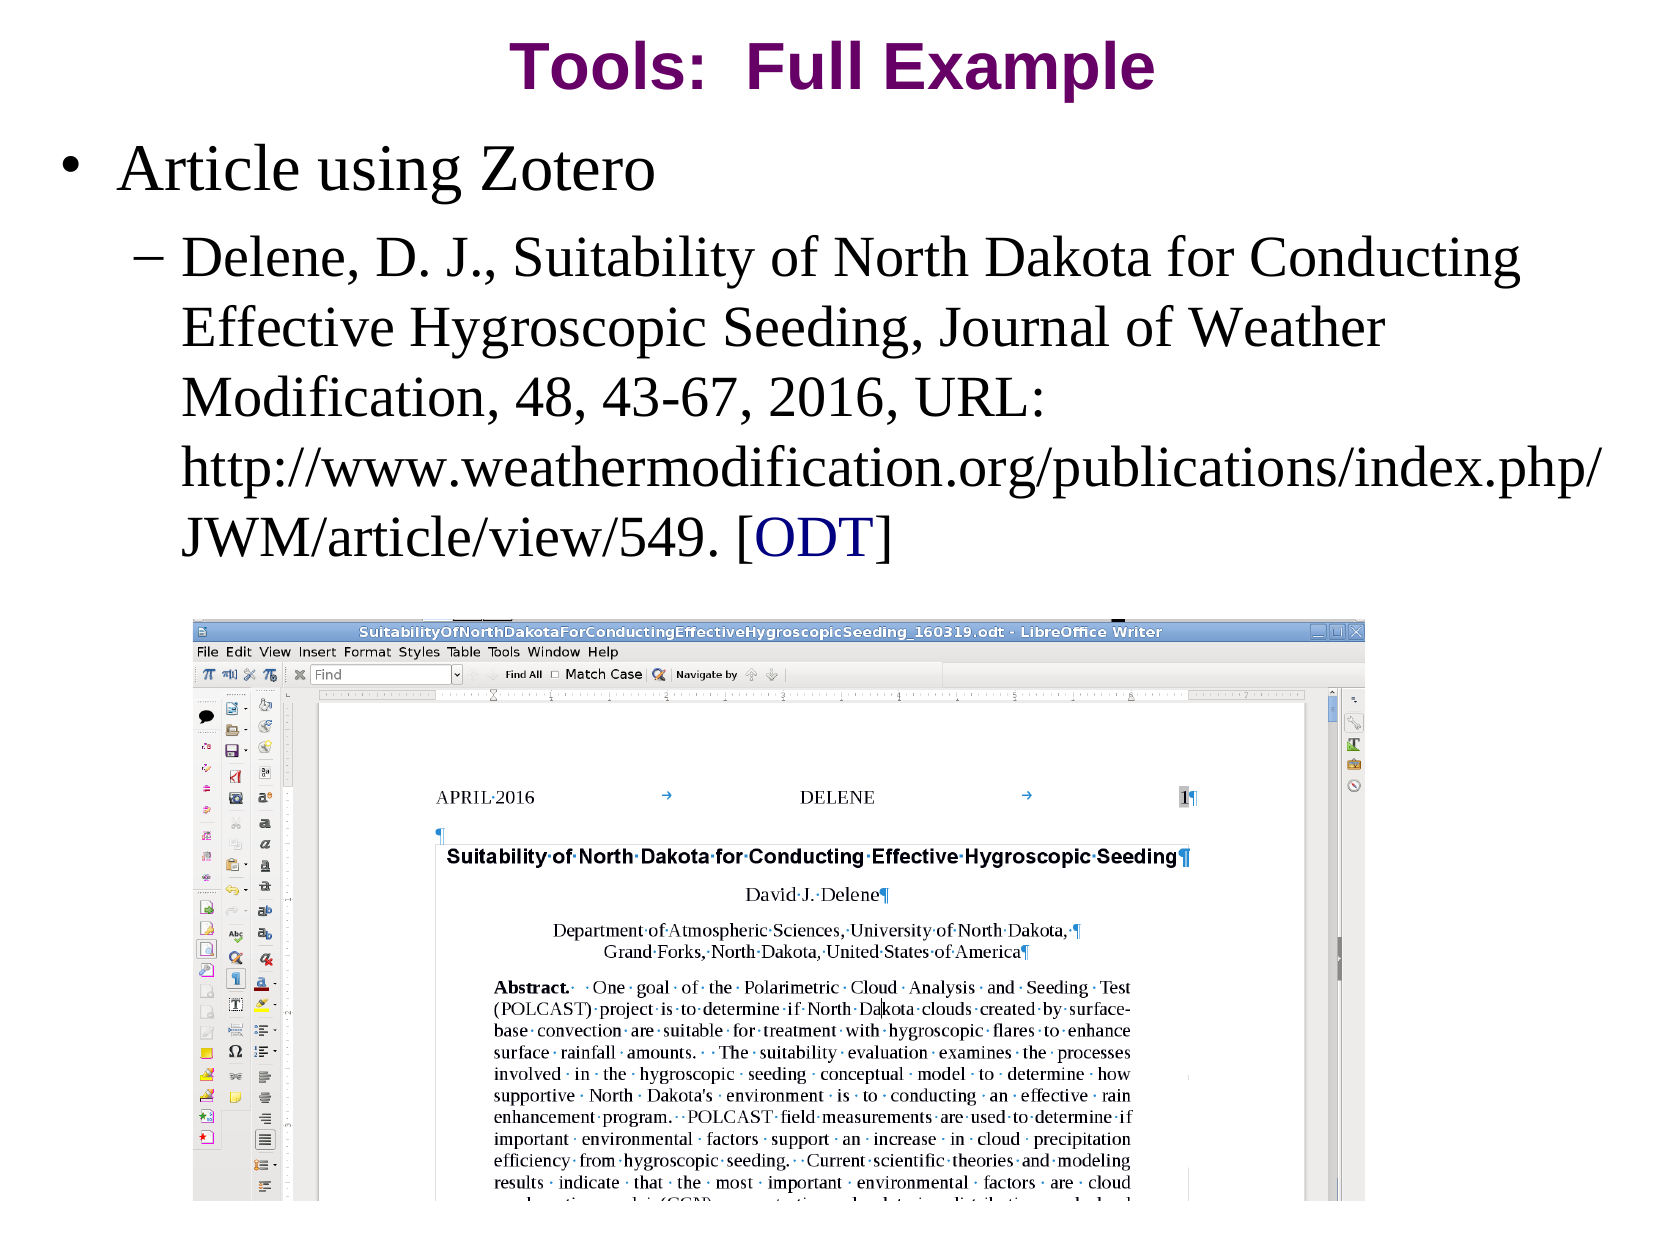

# Tools: Full Example
Article using Zotero
Delene, D. J., Suitability of North Dakota for Conducting Effective Hygroscopic Seeding, Journal of Weather Modification, 48, 43-67, 2016, URL: http://www.weathermodification.org/publications/index.php/JWM/article/view/549. [ODT]